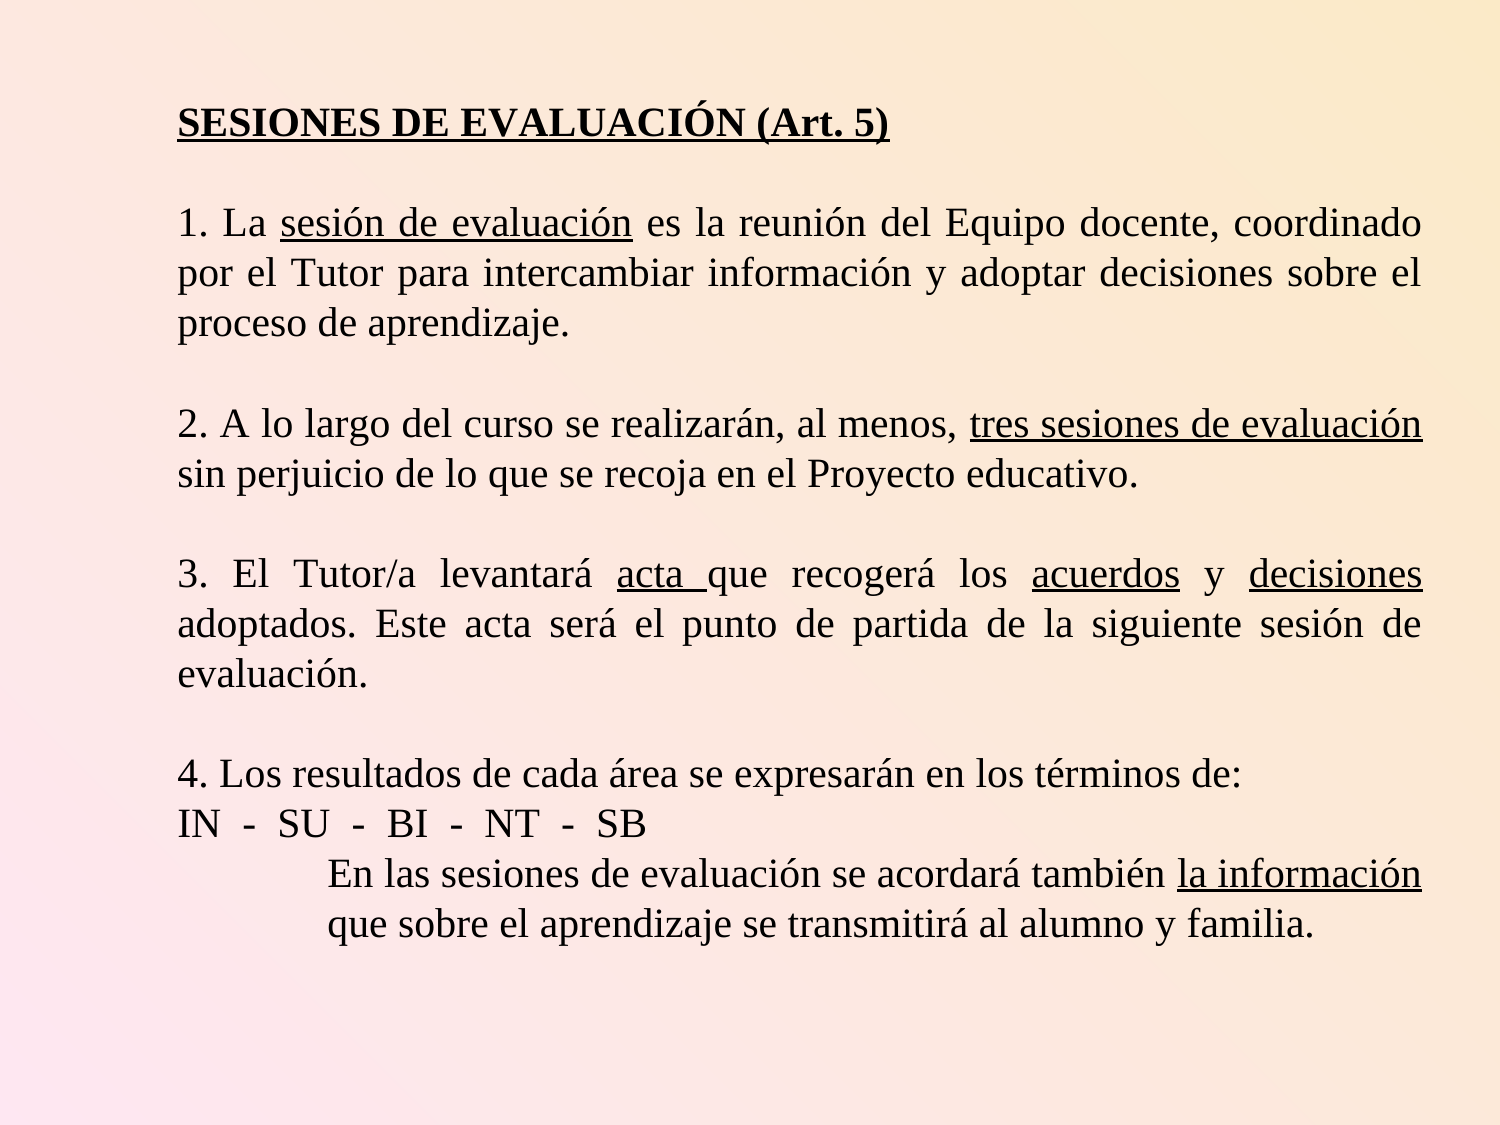

SESIONES DE EVALUACIÓN (Art. 5)
1. La sesión de evaluación es la reunión del Equipo docente, coordinado por el Tutor para intercambiar información y adoptar decisiones sobre el proceso de aprendizaje.
2. A lo largo del curso se realizarán, al menos, tres sesiones de evaluación sin perjuicio de lo que se recoja en el Proyecto educativo.
3. El Tutor/a levantará acta que recogerá los acuerdos y decisiones adoptados. Este acta será el punto de partida de la siguiente sesión de evaluación.
4. Los resultados de cada área se expresarán en los términos de:
IN - SU - BI - NT - SB
	En las sesiones de evaluación se acordará también la información 	que sobre el aprendizaje se transmitirá al alumno y familia.